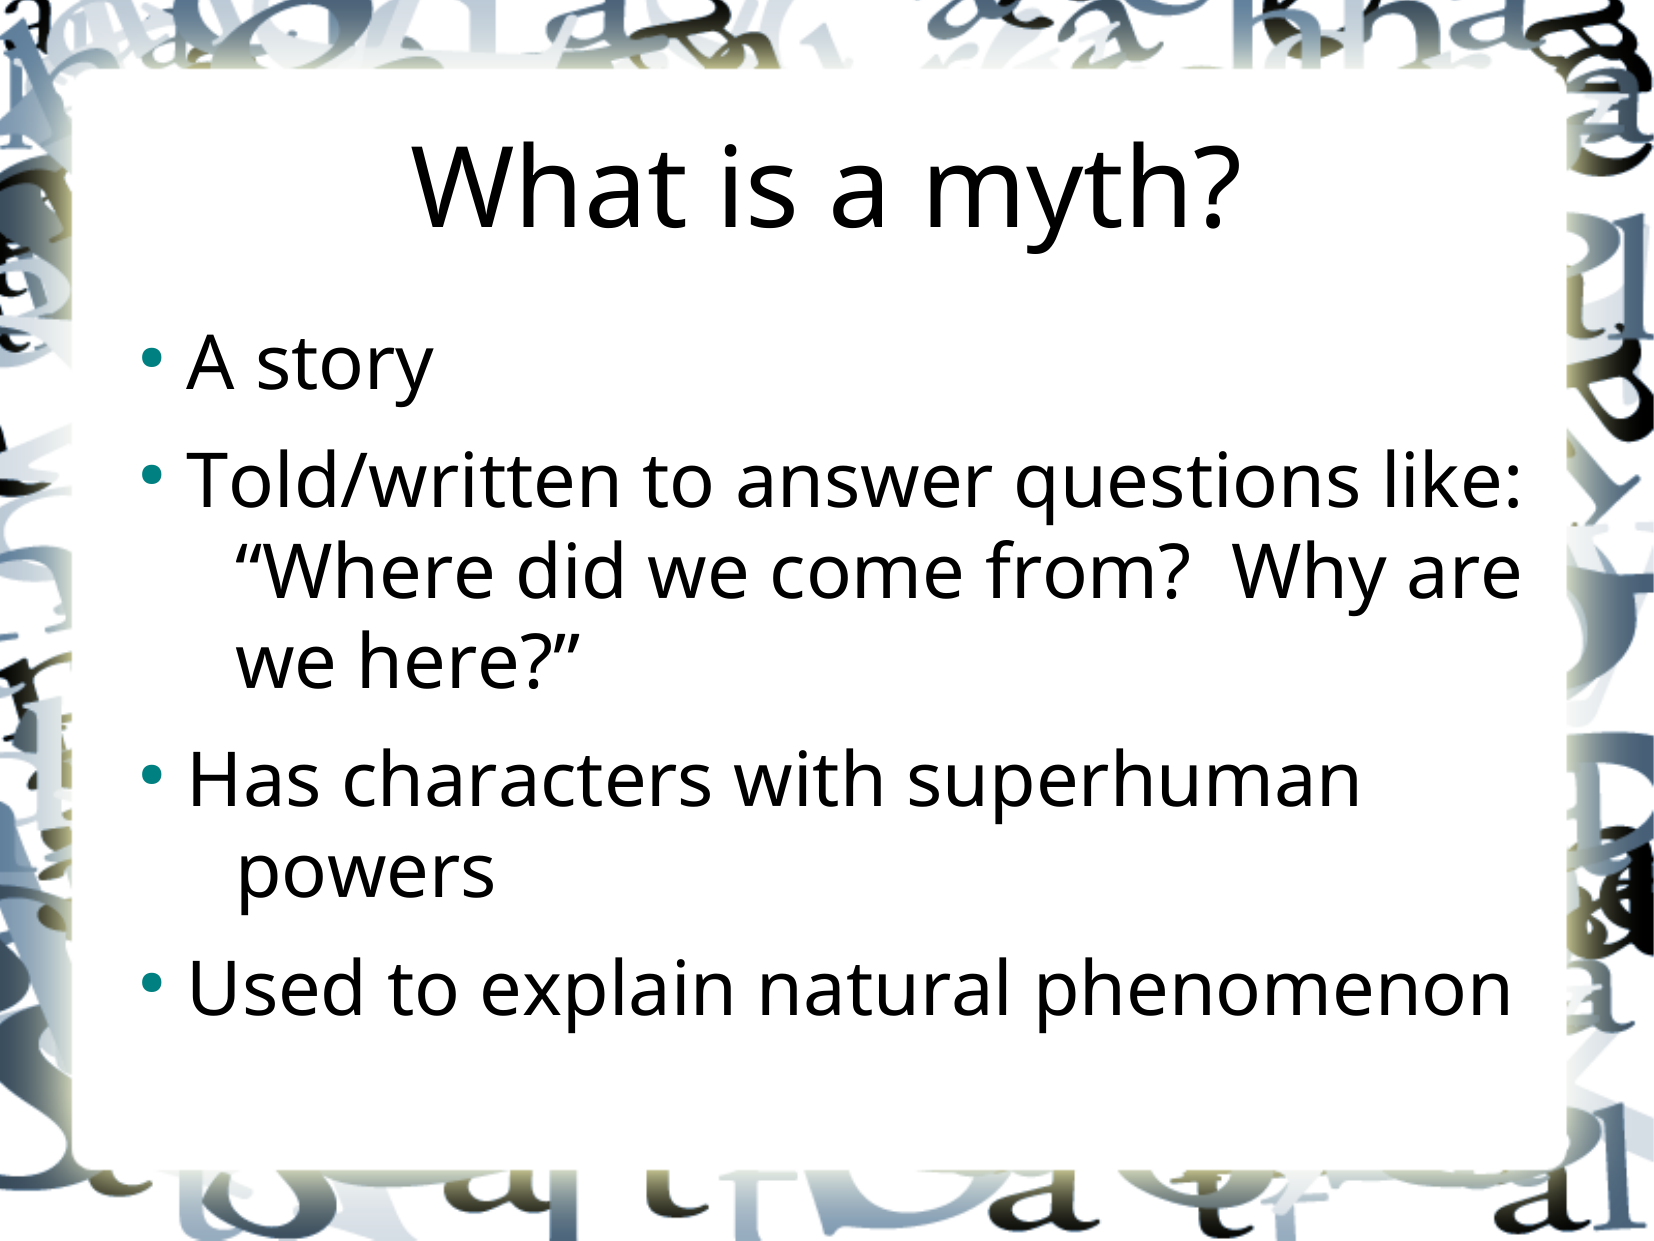

# What is a myth?
A story
Told/written to answer questions like: “Where did we come from? Why are we here?”
Has characters with superhuman powers
Used to explain natural phenomenon